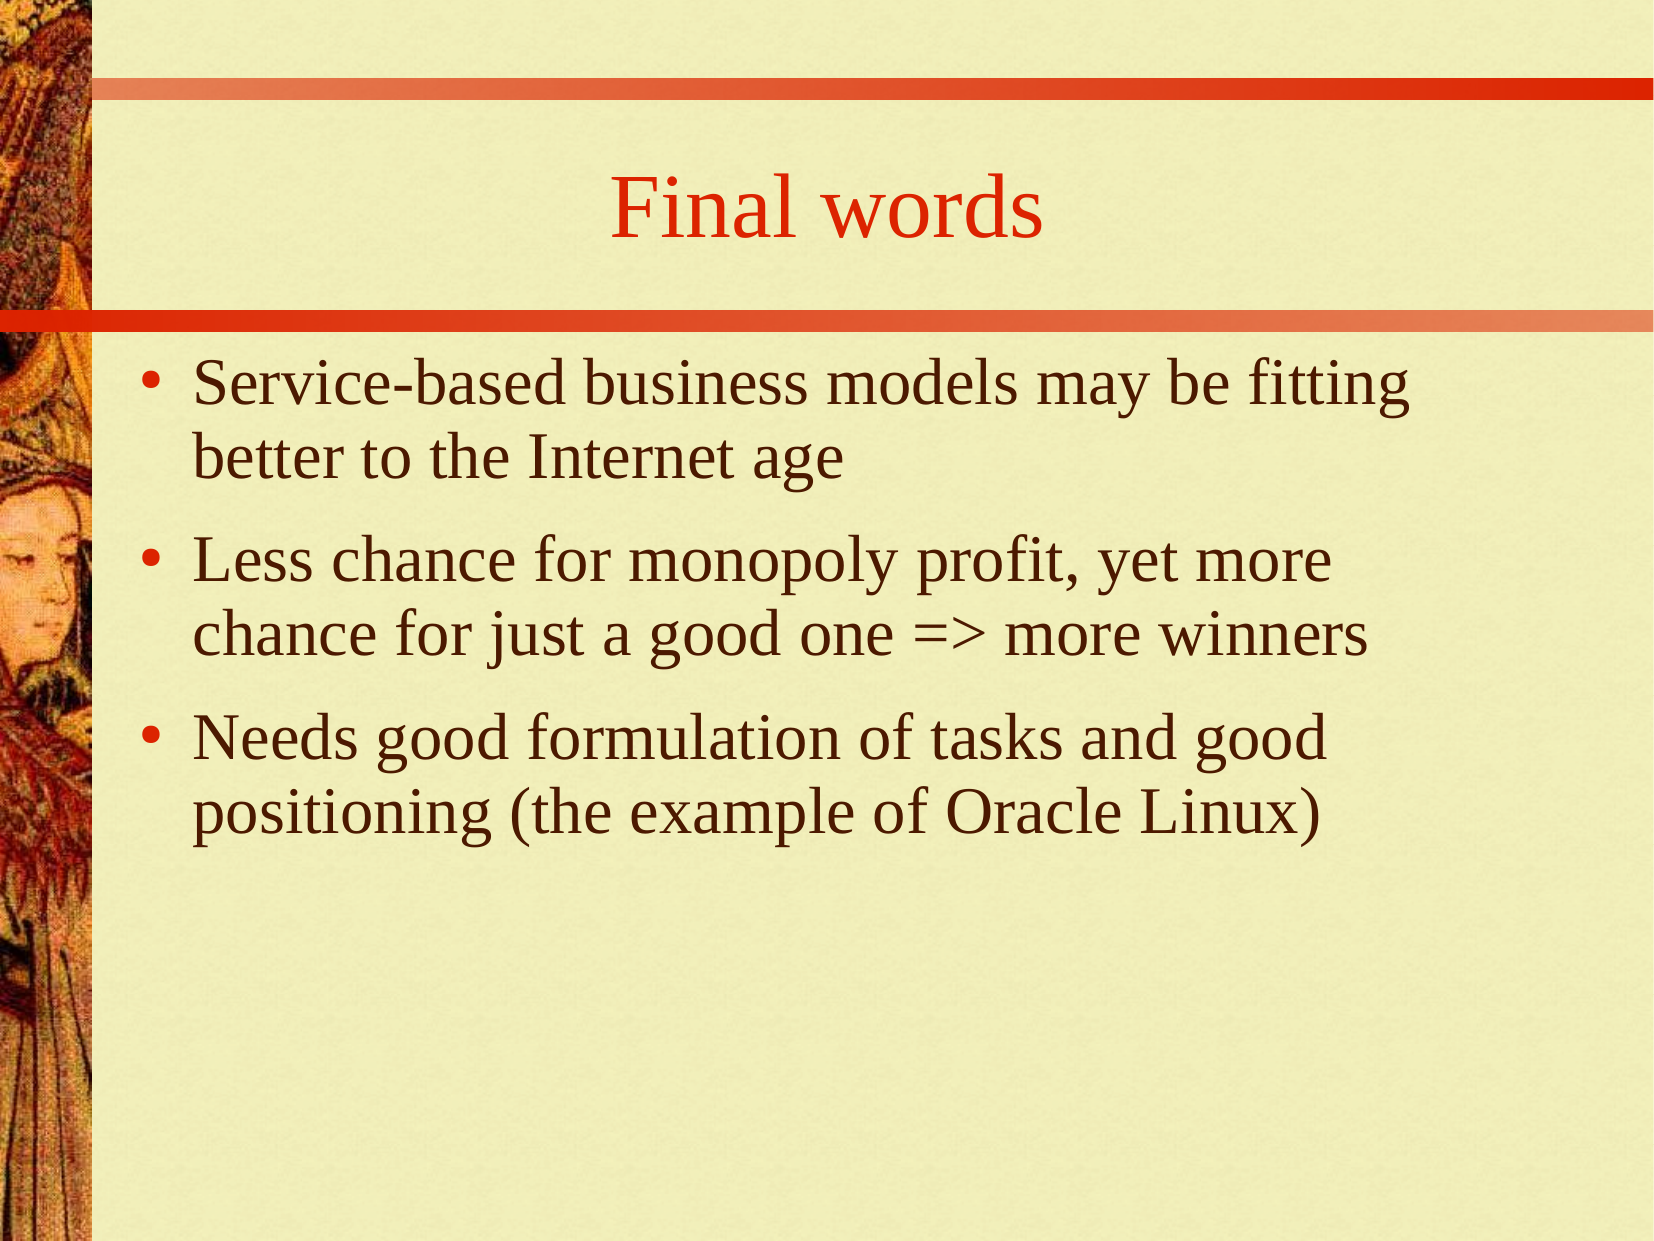

# Final words
Service-based business models may be fitting better to the Internet age
Less chance for monopoly profit, yet more chance for just a good one => more winners
Needs good formulation of tasks and good positioning (the example of Oracle Linux)